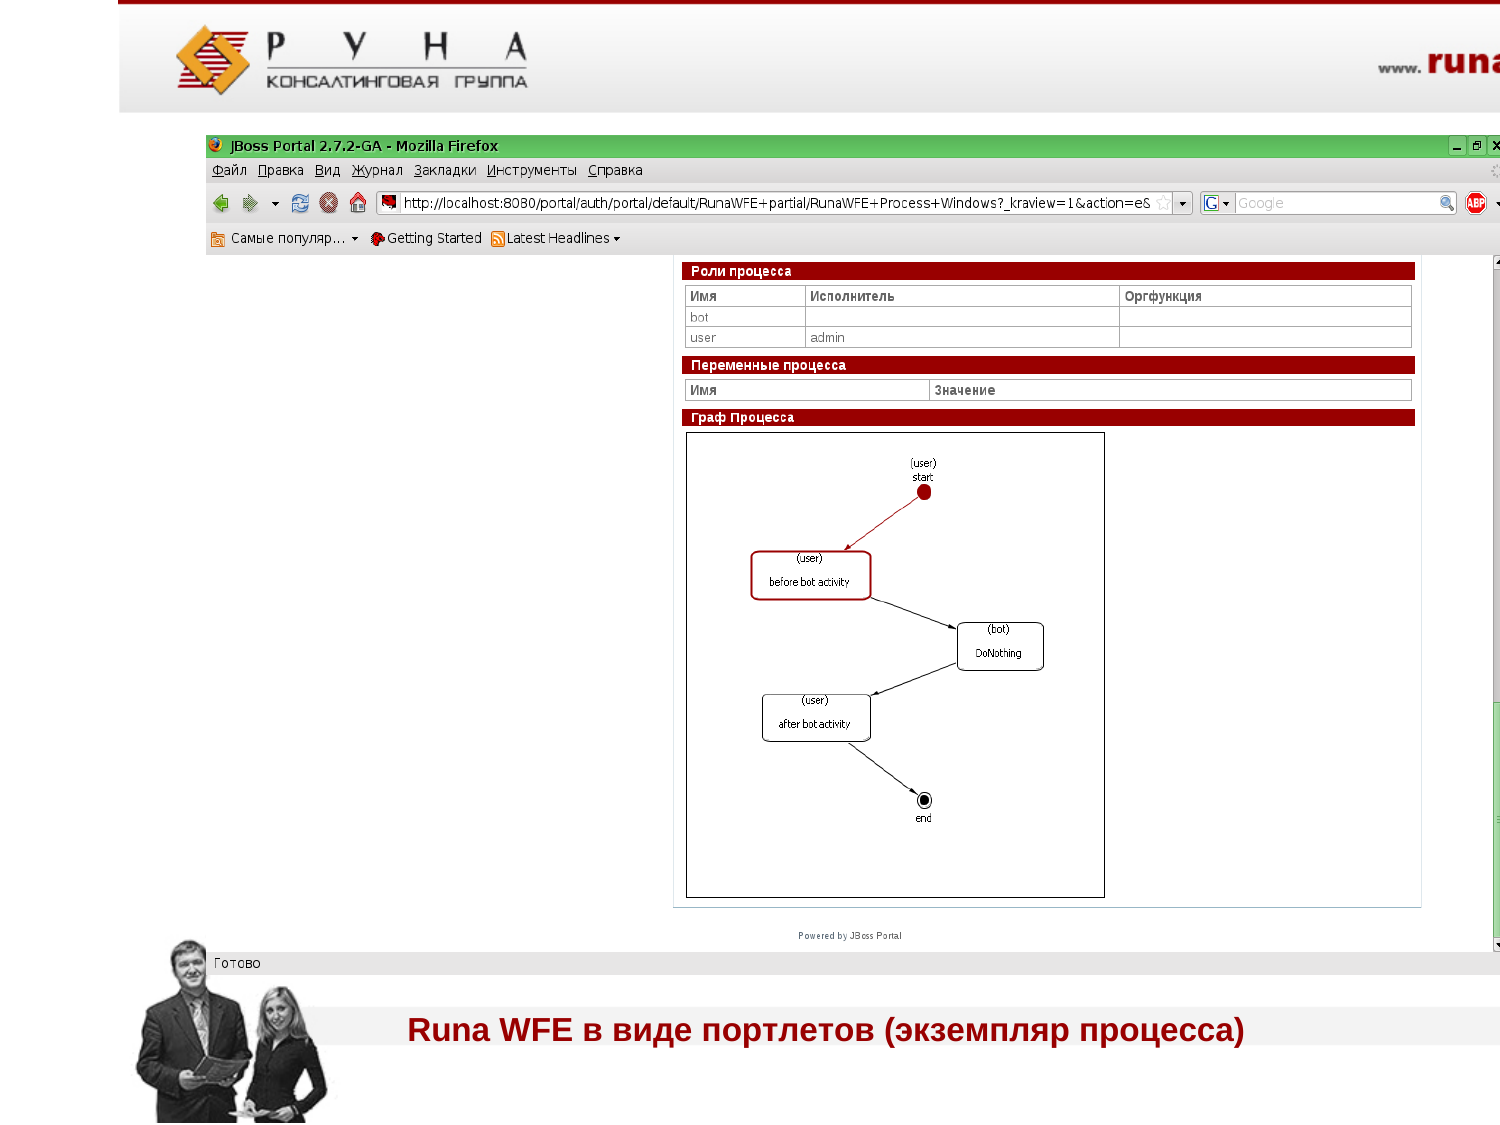

Runa WFE в виде портлетов (экземпляр процесса)